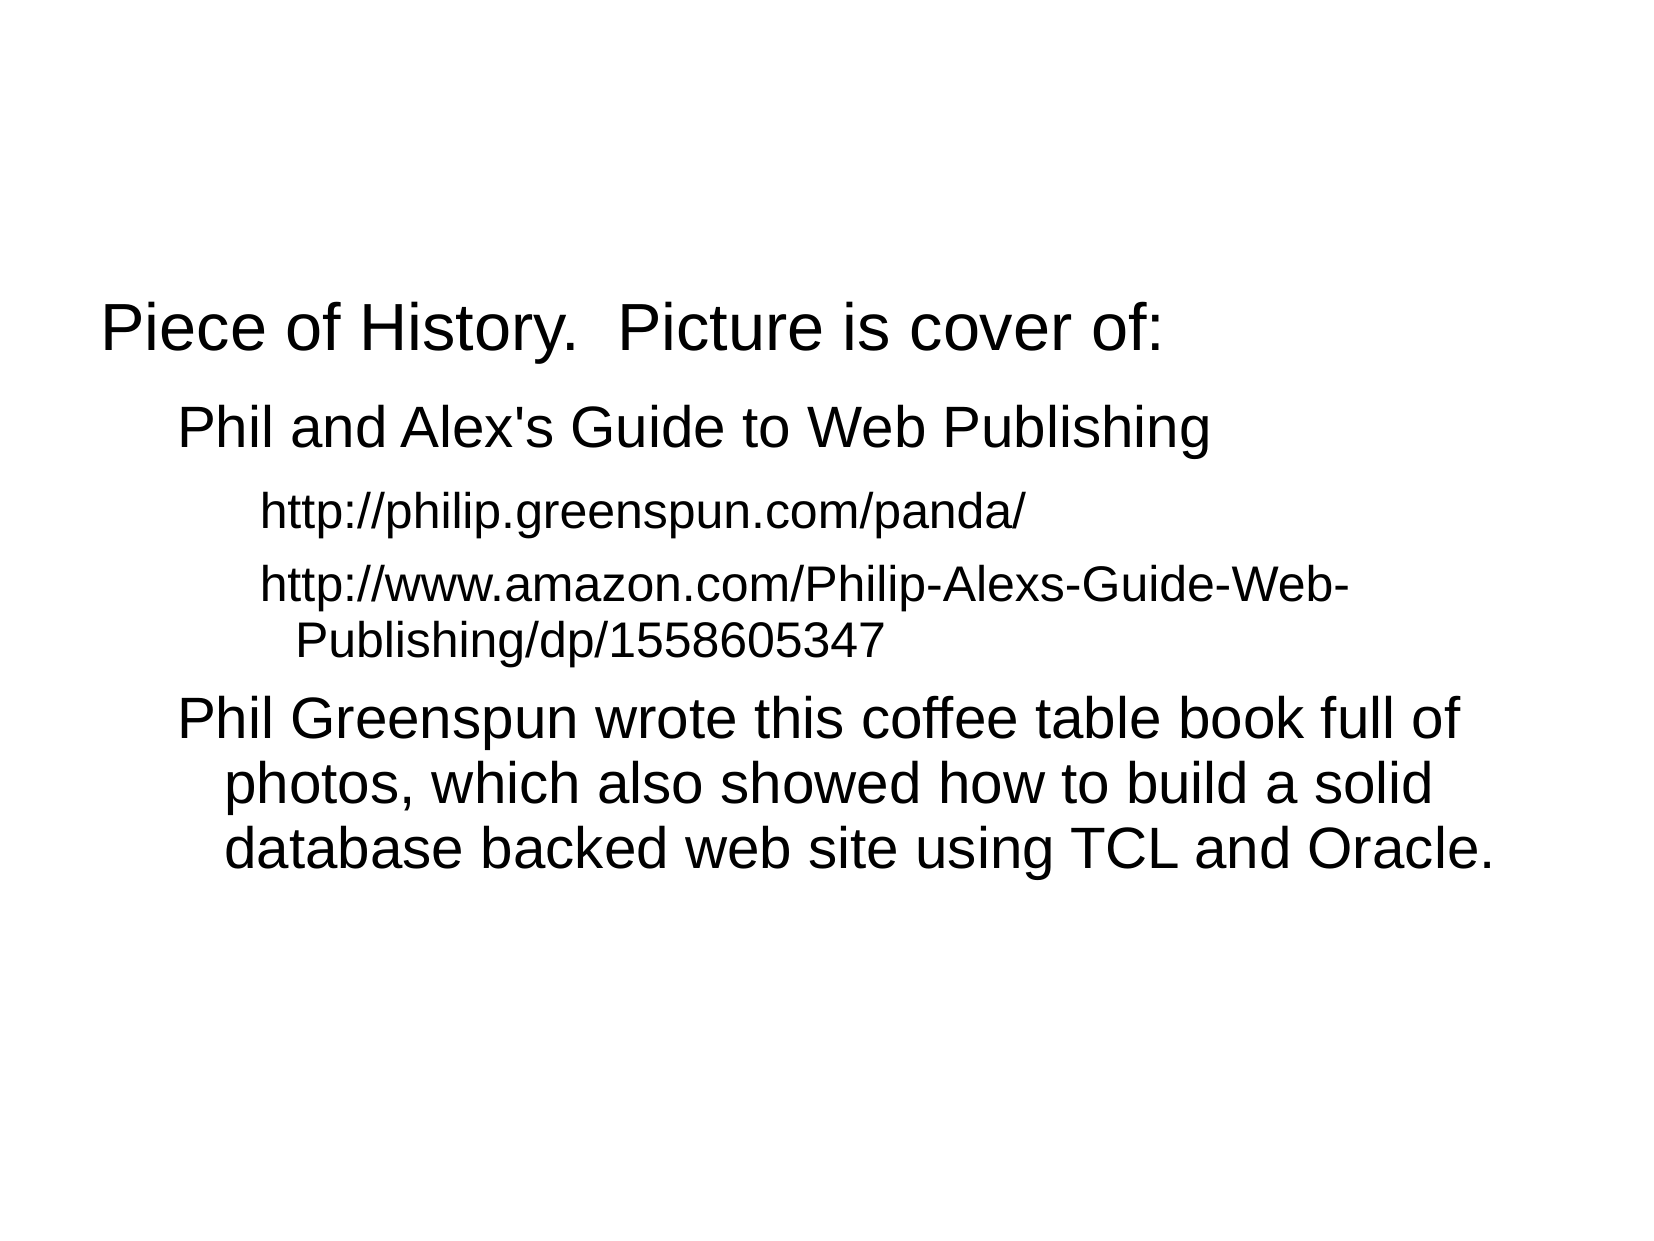

#
Piece of History. Picture is cover of:
Phil and Alex's Guide to Web Publishing
http://philip.greenspun.com/panda/
http://www.amazon.com/Philip-Alexs-Guide-Web-Publishing/dp/1558605347
Phil Greenspun wrote this coffee table book full of photos, which also showed how to build a solid database backed web site using TCL and Oracle.